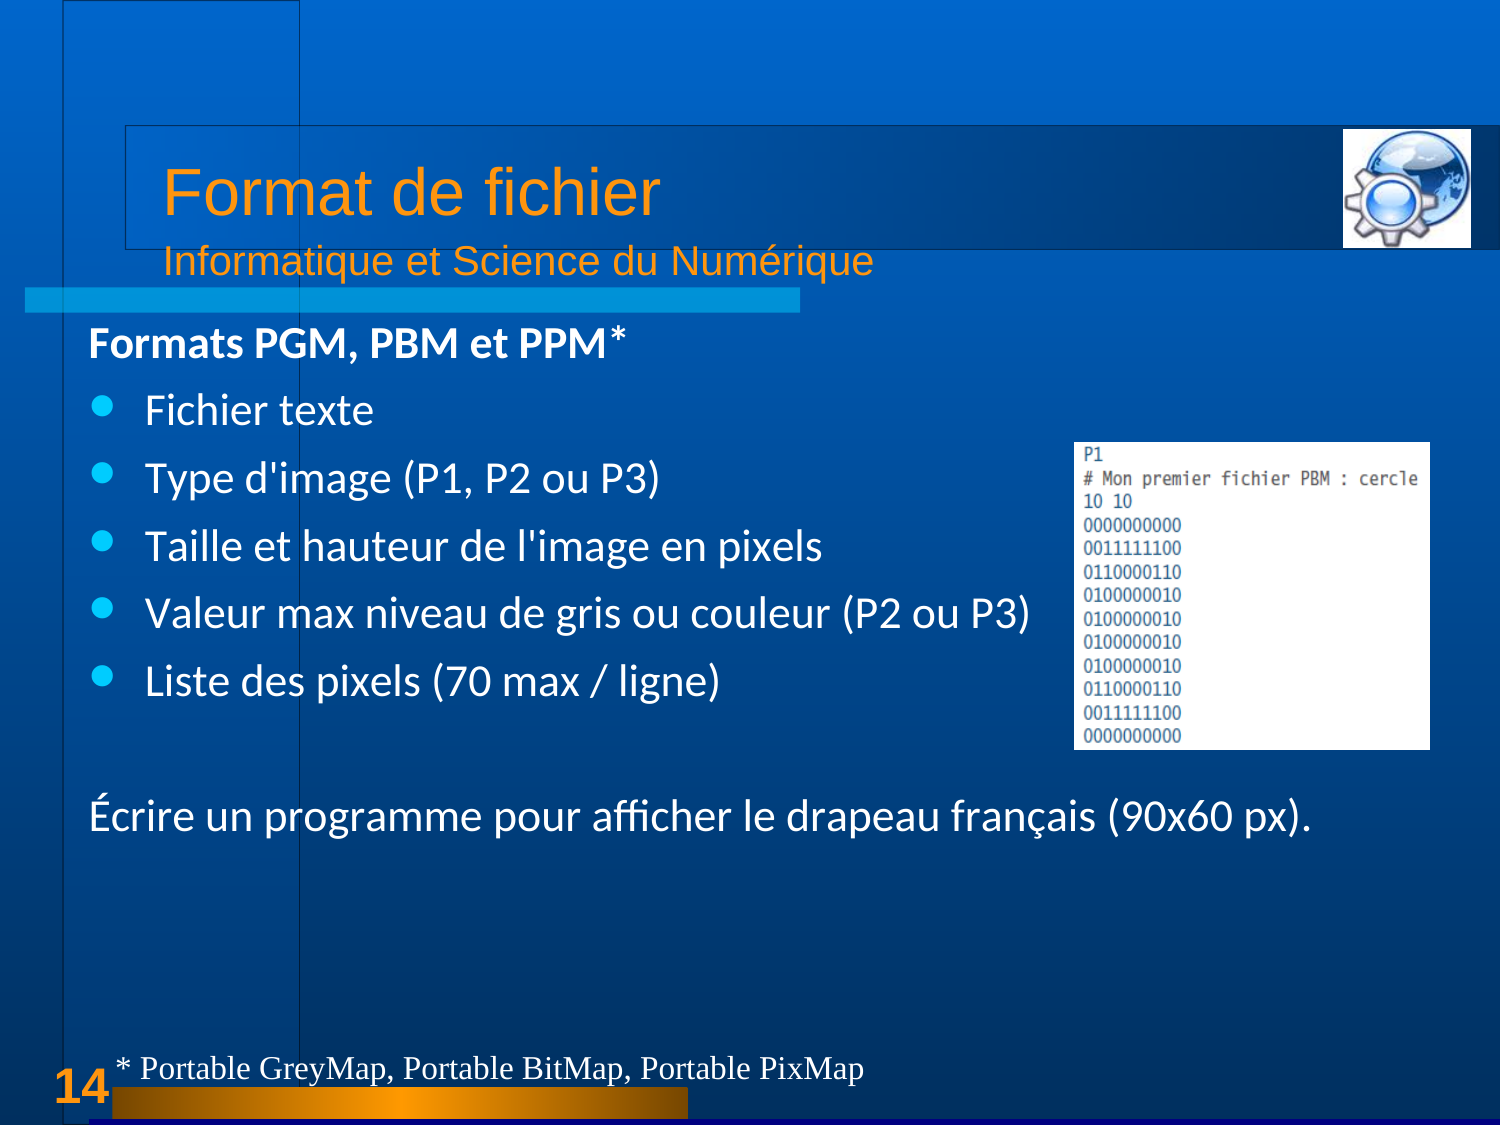

Formats PGM, PBM et PPM*
Fichier texte
Type d'image (P1, P2 ou P3)
Taille et hauteur de l'image en pixels
Valeur max niveau de gris ou couleur (P2 ou P3)
Liste des pixels (70 max / ligne)
Écrire un programme pour afficher le drapeau français (90x60 px).
* Portable GreyMap, Portable BitMap, Portable PixMap